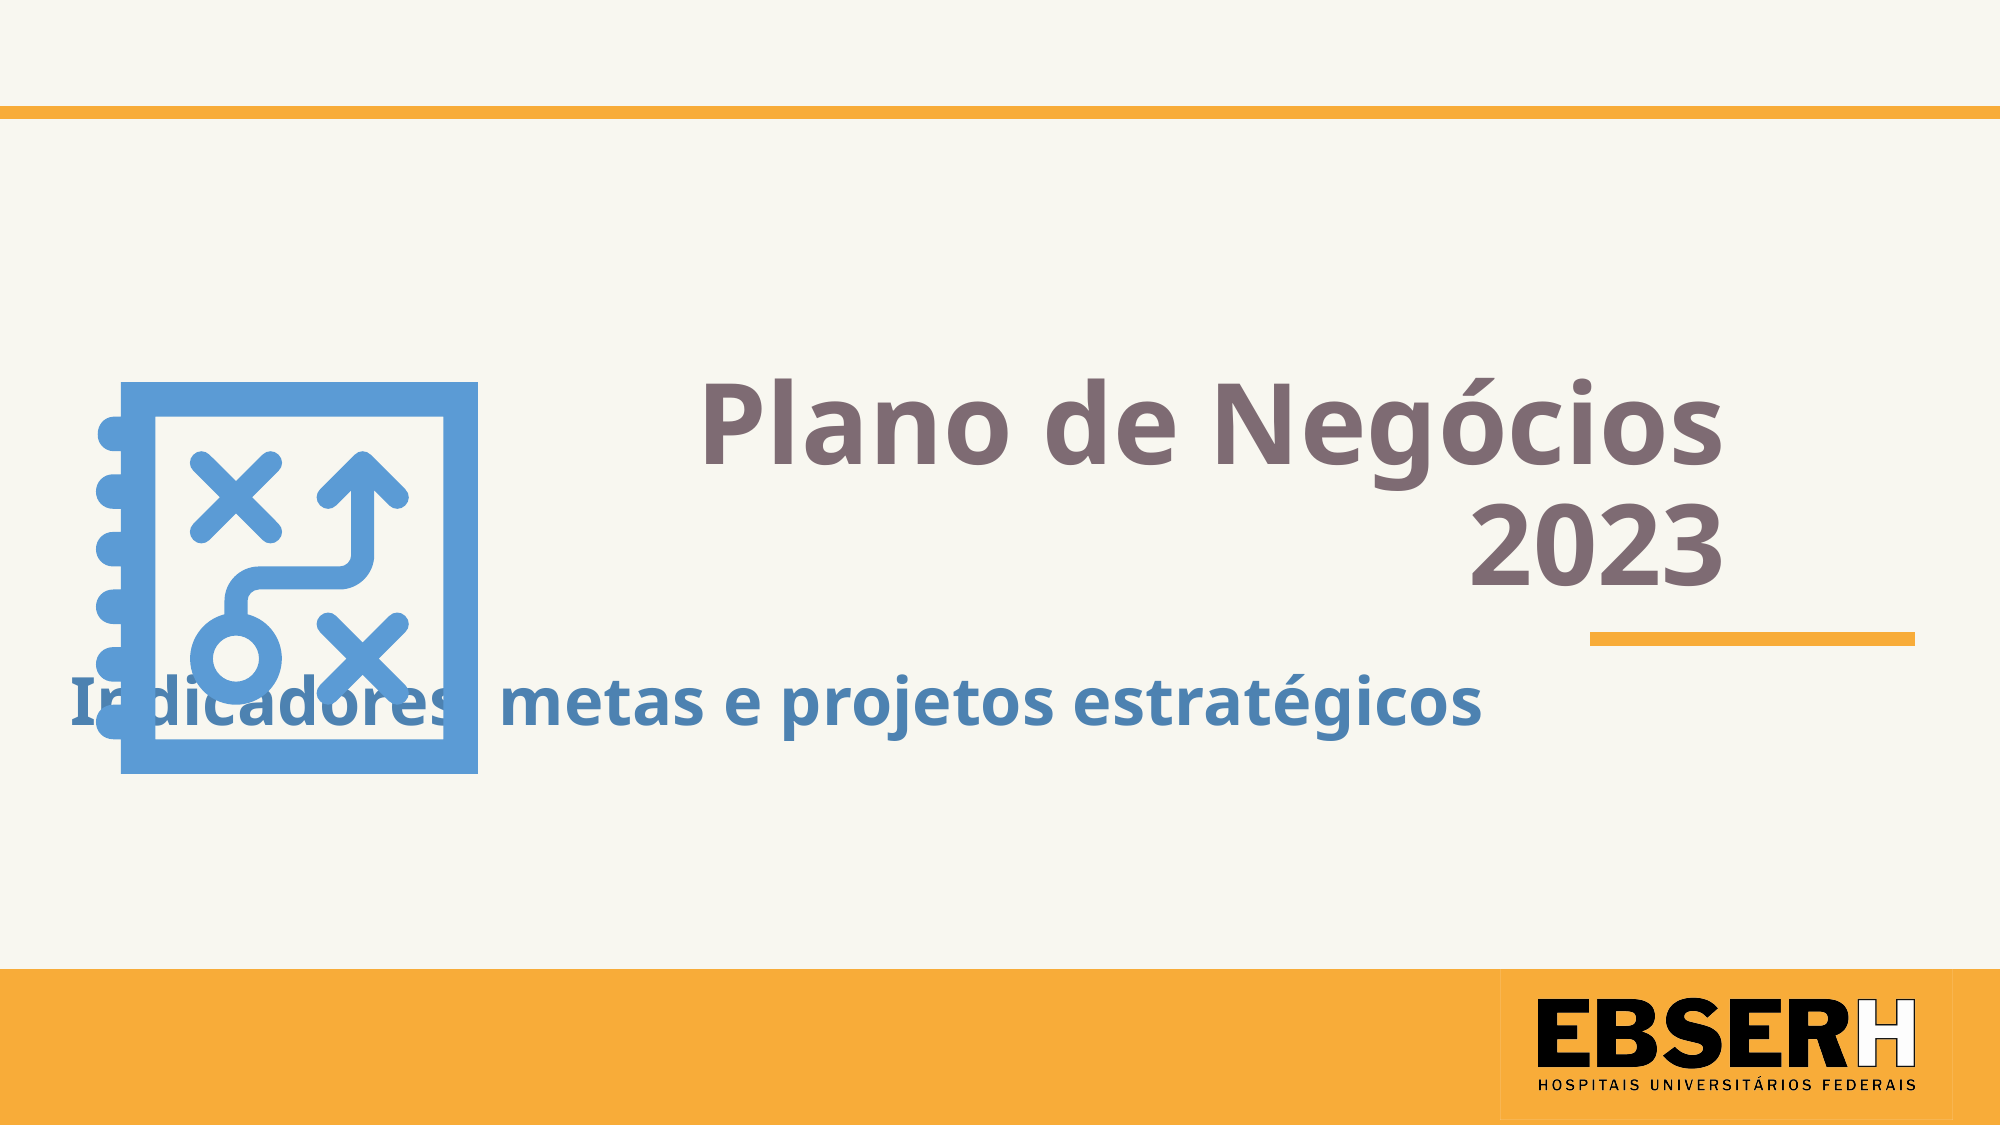

# Plano de Negócios 2023
Indicadores, metas e projetos estratégicos